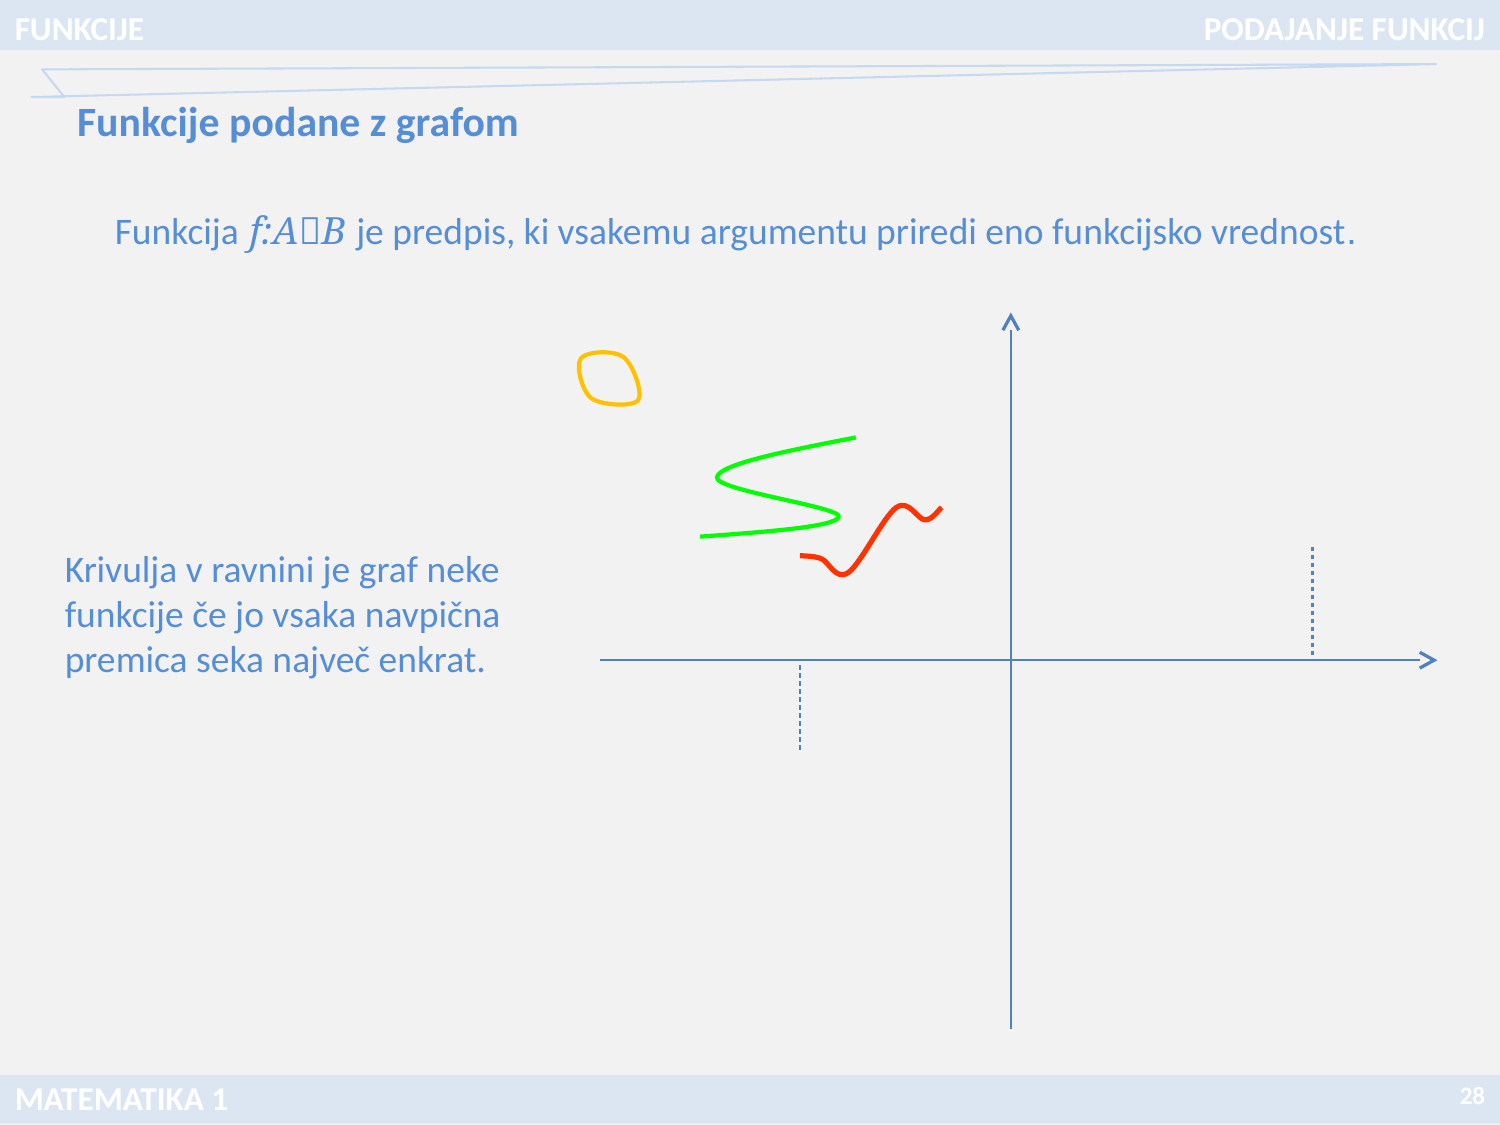

FUNKCIJE
PODAJANJE FUNKCIJ
Funkcije podane z grafom
Funkcija f:AB je predpis, ki vsakemu argumentu priredi eno funkcijsko vrednost.
Krivulja v ravnini je graf neke funkcije če jo vsaka navpična premica seka največ enkrat.
MATEMATIKA 1